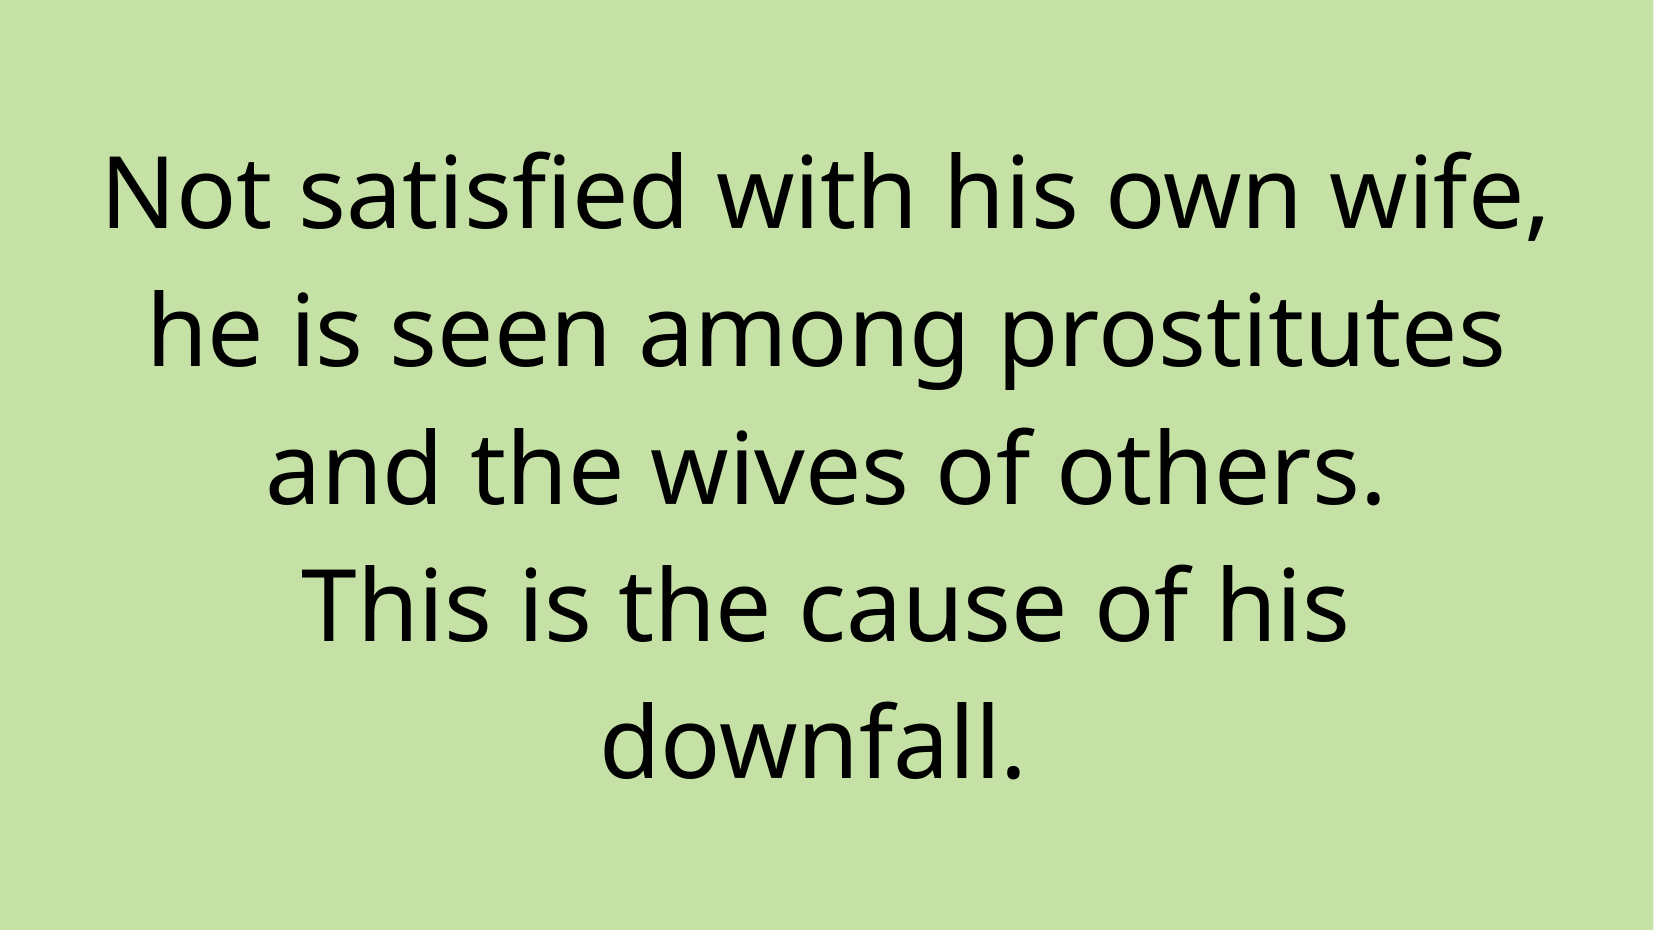

# Not satisfied with his own wife,
he is seen among prostitutes
and the wives of others.
This is the cause of his downfall.